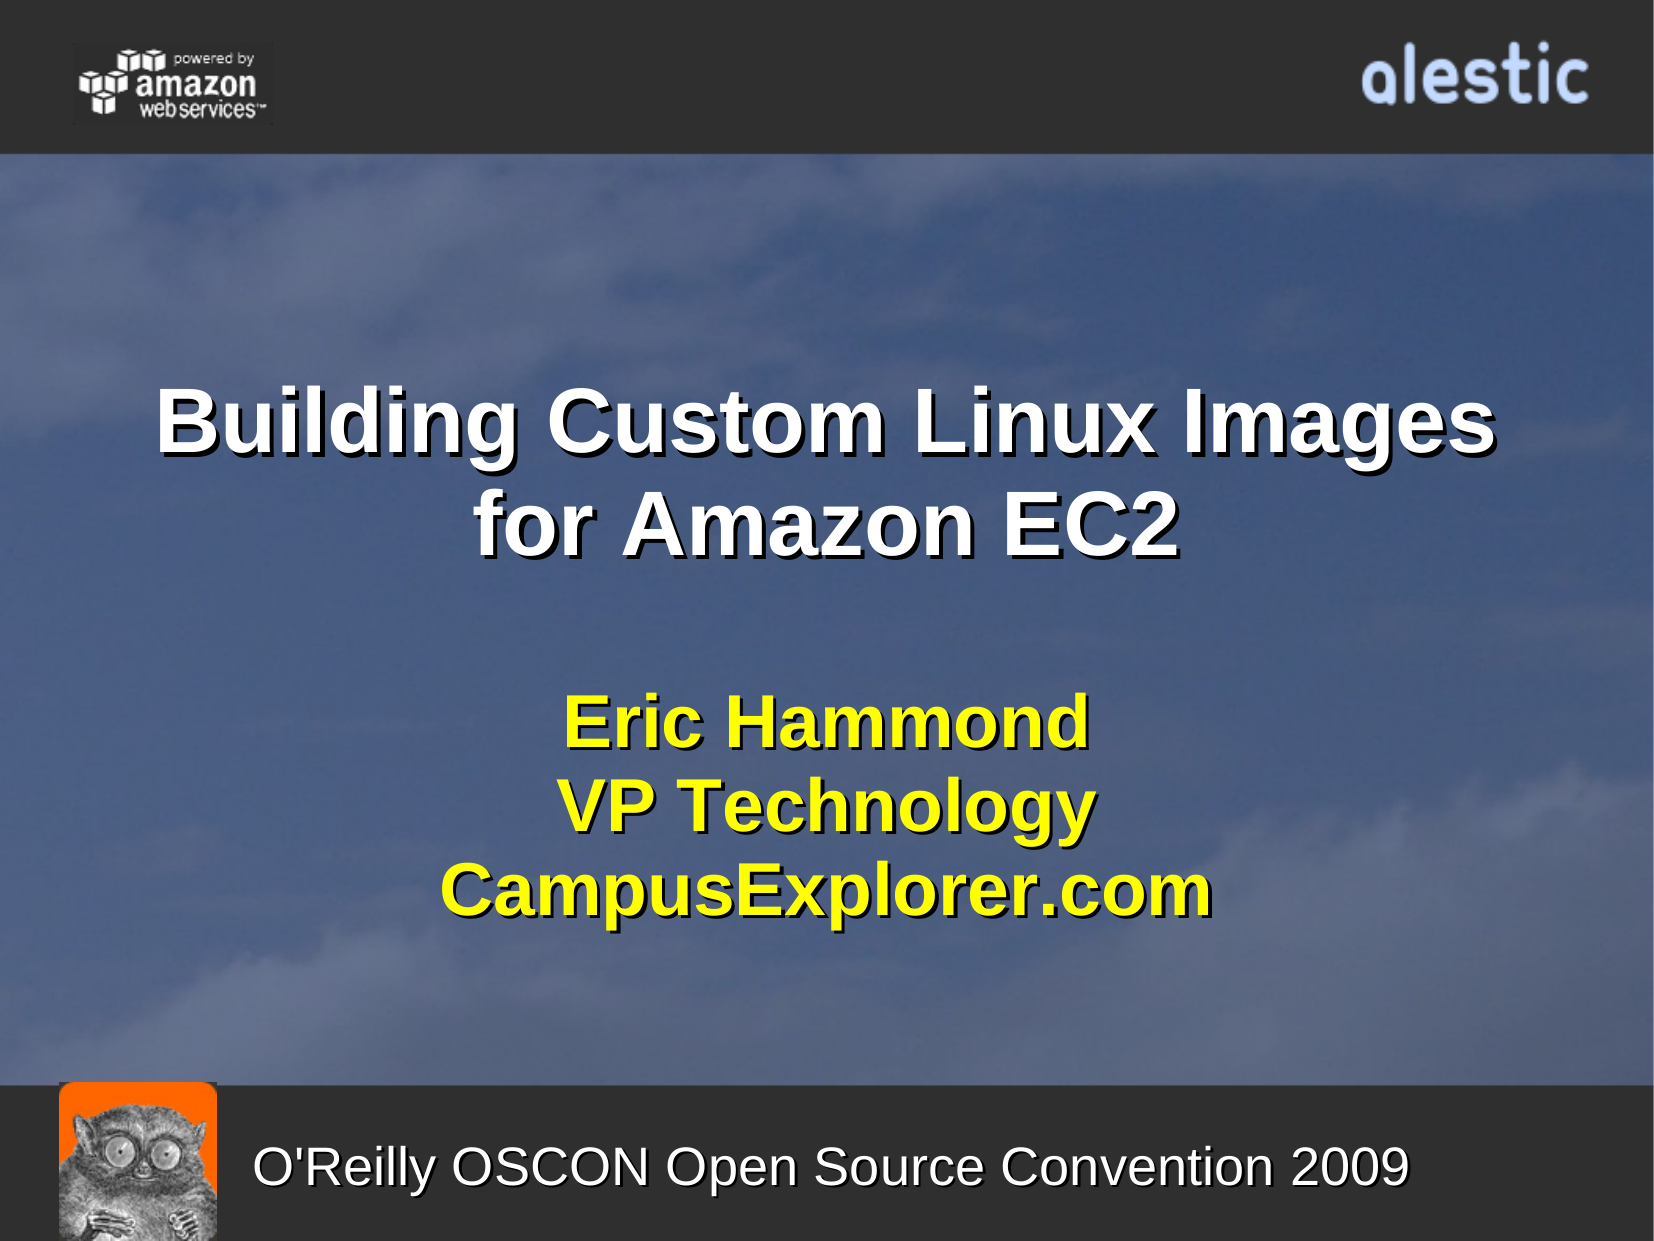

# Building Custom Linux Images for Amazon EC2
Eric Hammond
VP Technology
CampusExplorer.com
O'Reilly OSCON Open Source Convention 2009